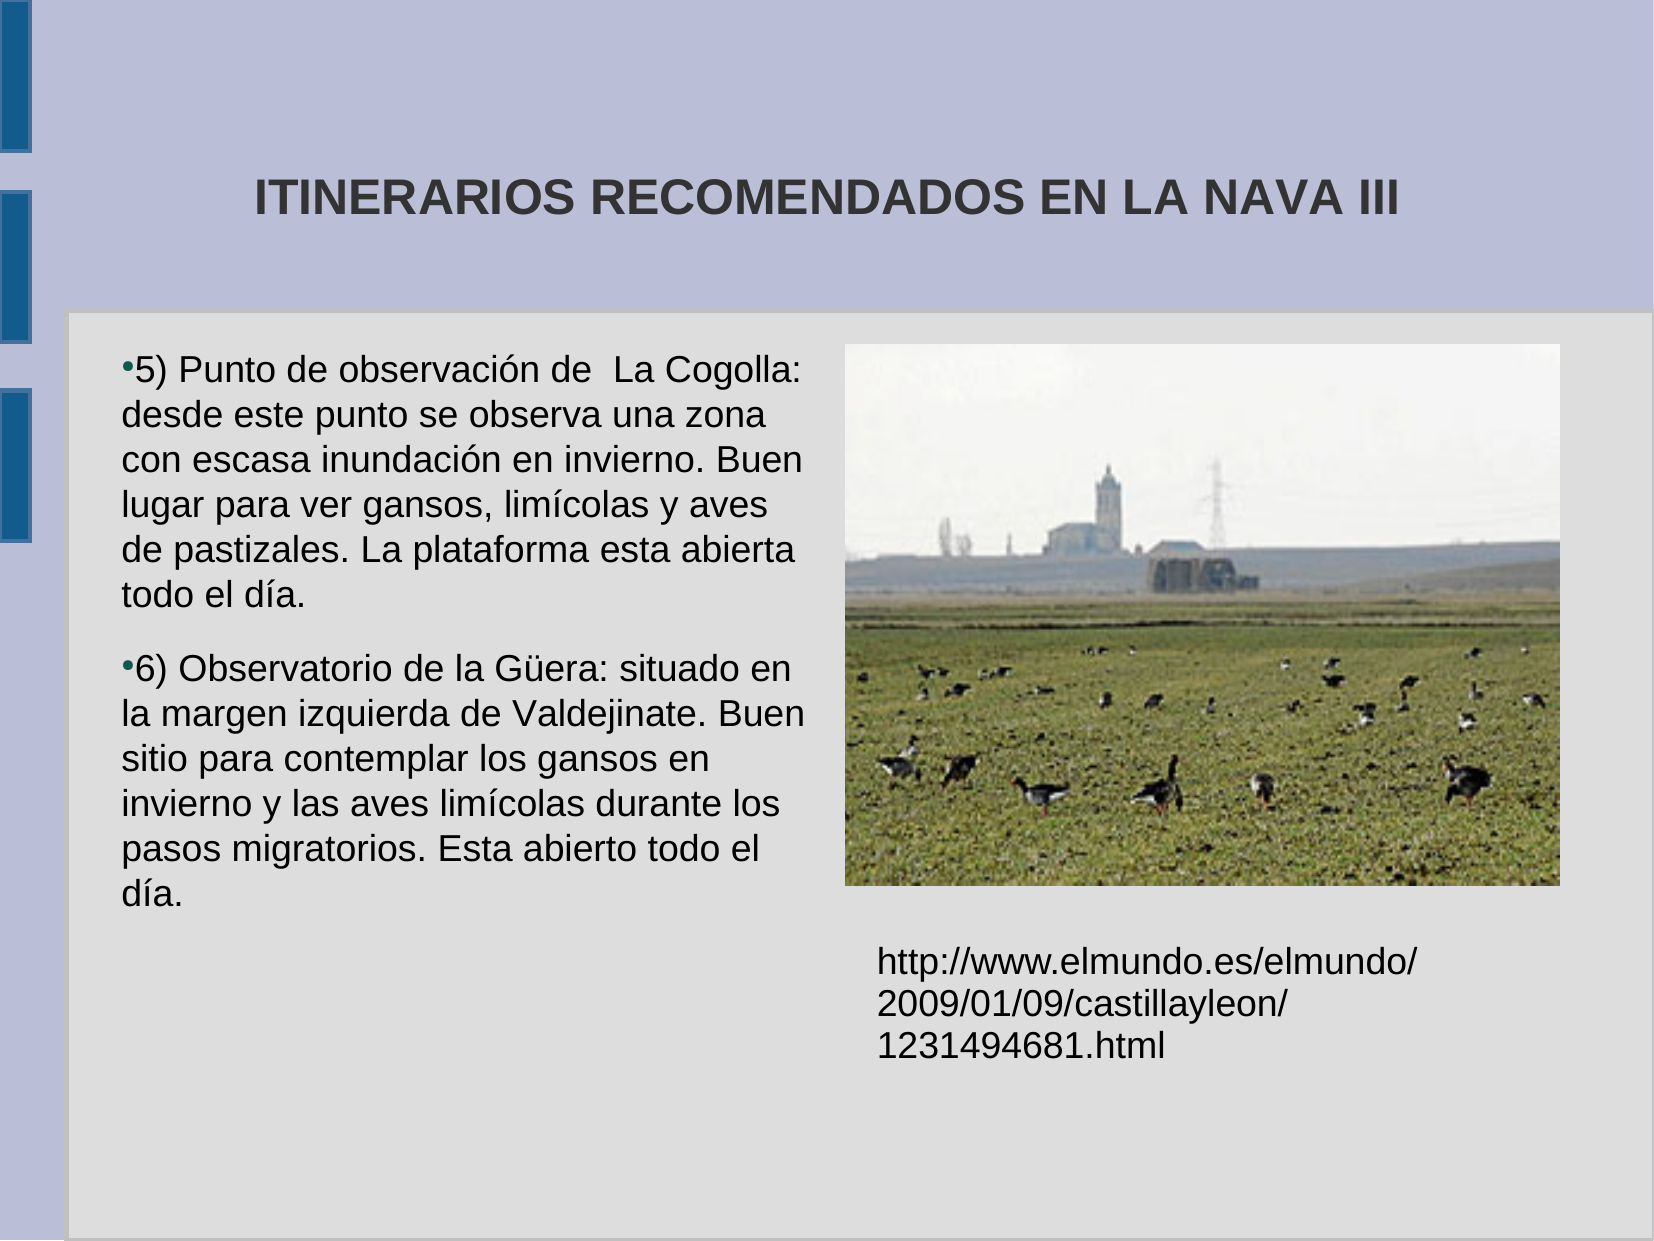

# ITINERARIOS RECOMENDADOS EN LA NAVA III
5) Punto de observación de La Cogolla: desde este punto se observa una zona con escasa inundación en invierno. Buen lugar para ver gansos, limícolas y aves de pastizales. La plataforma esta abierta todo el día.
6) Observatorio de la Güera: situado en la margen izquierda de Valdejinate. Buen sitio para contemplar los gansos en invierno y las aves limícolas durante los pasos migratorios. Esta abierto todo el día.
http://www.elmundo.es/elmundo/2009/01/09/castillayleon/1231494681.html